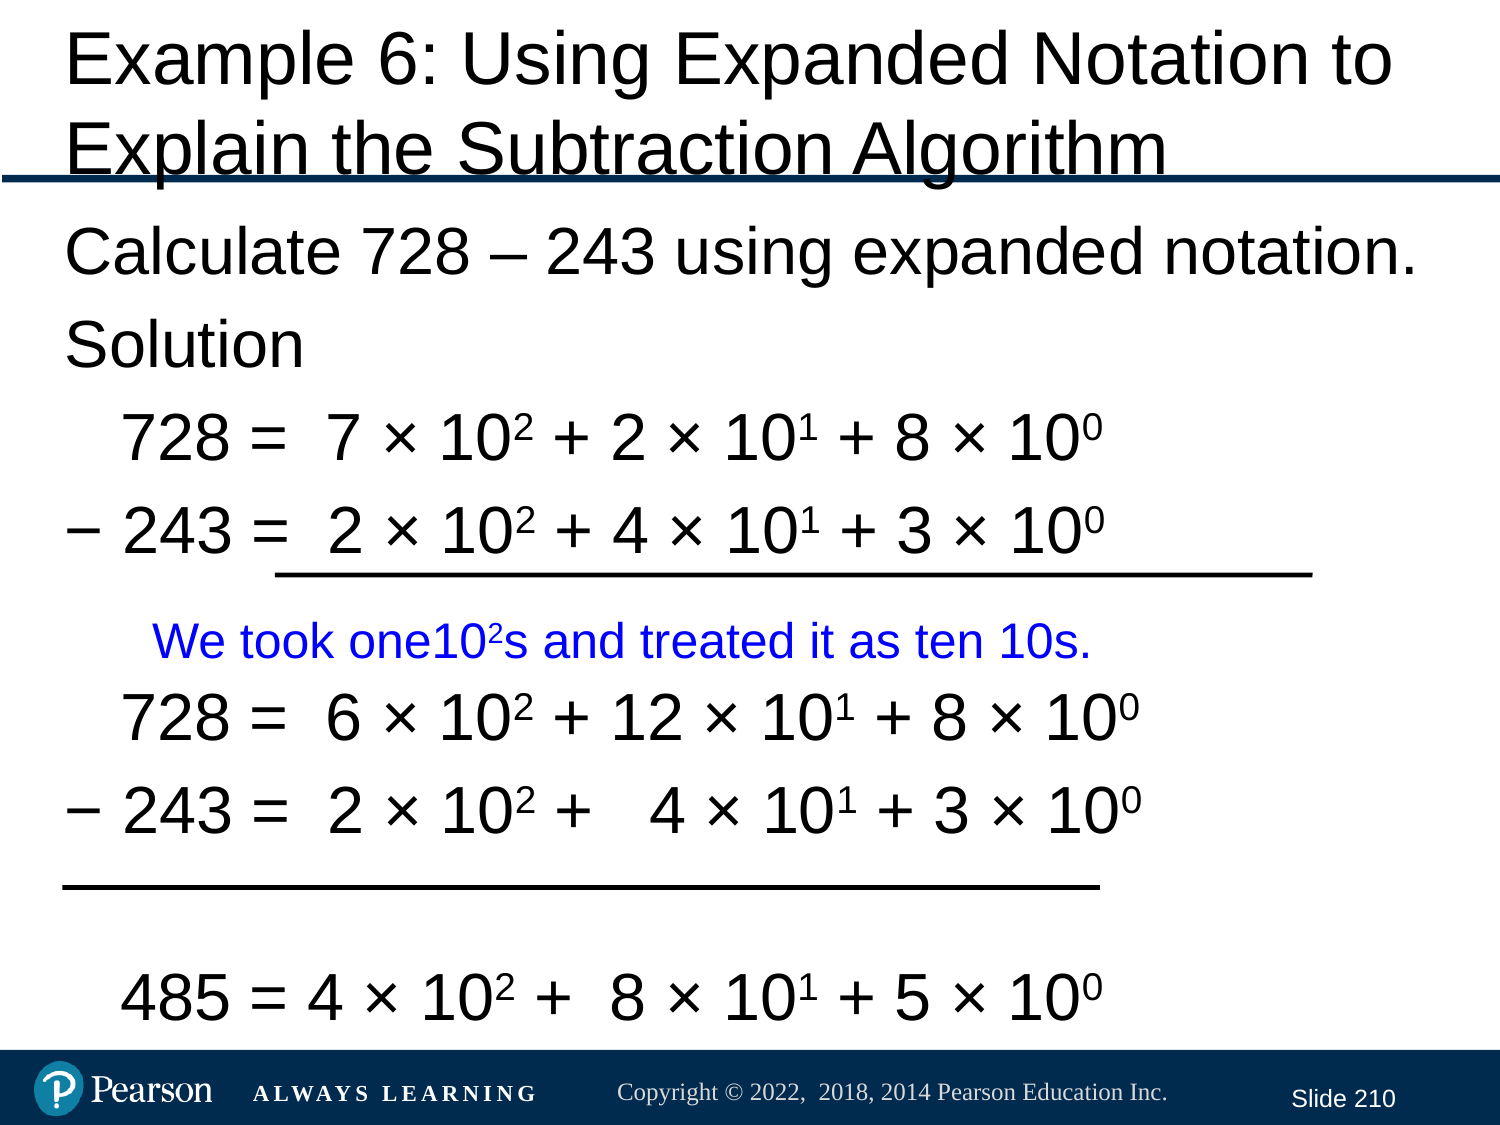

# Example 6: Using Expanded Notation to Explain the Subtraction Algorithm
Calculate 728 – 243 using expanded notation.
Solution
 728 = 7 × 102 + 2 × 101 + 8 × 100
− 243 = 2 × 102 + 4 × 101 + 3 × 100
 728 = 6 × 102 + 12 × 101 + 8 × 100
− 243 = 2 × 102 + 4 × 101 + 3 × 100
 485 = 4 × 102 + 8 × 101 + 5 × 100
We took one102s and treated it as ten 10s.